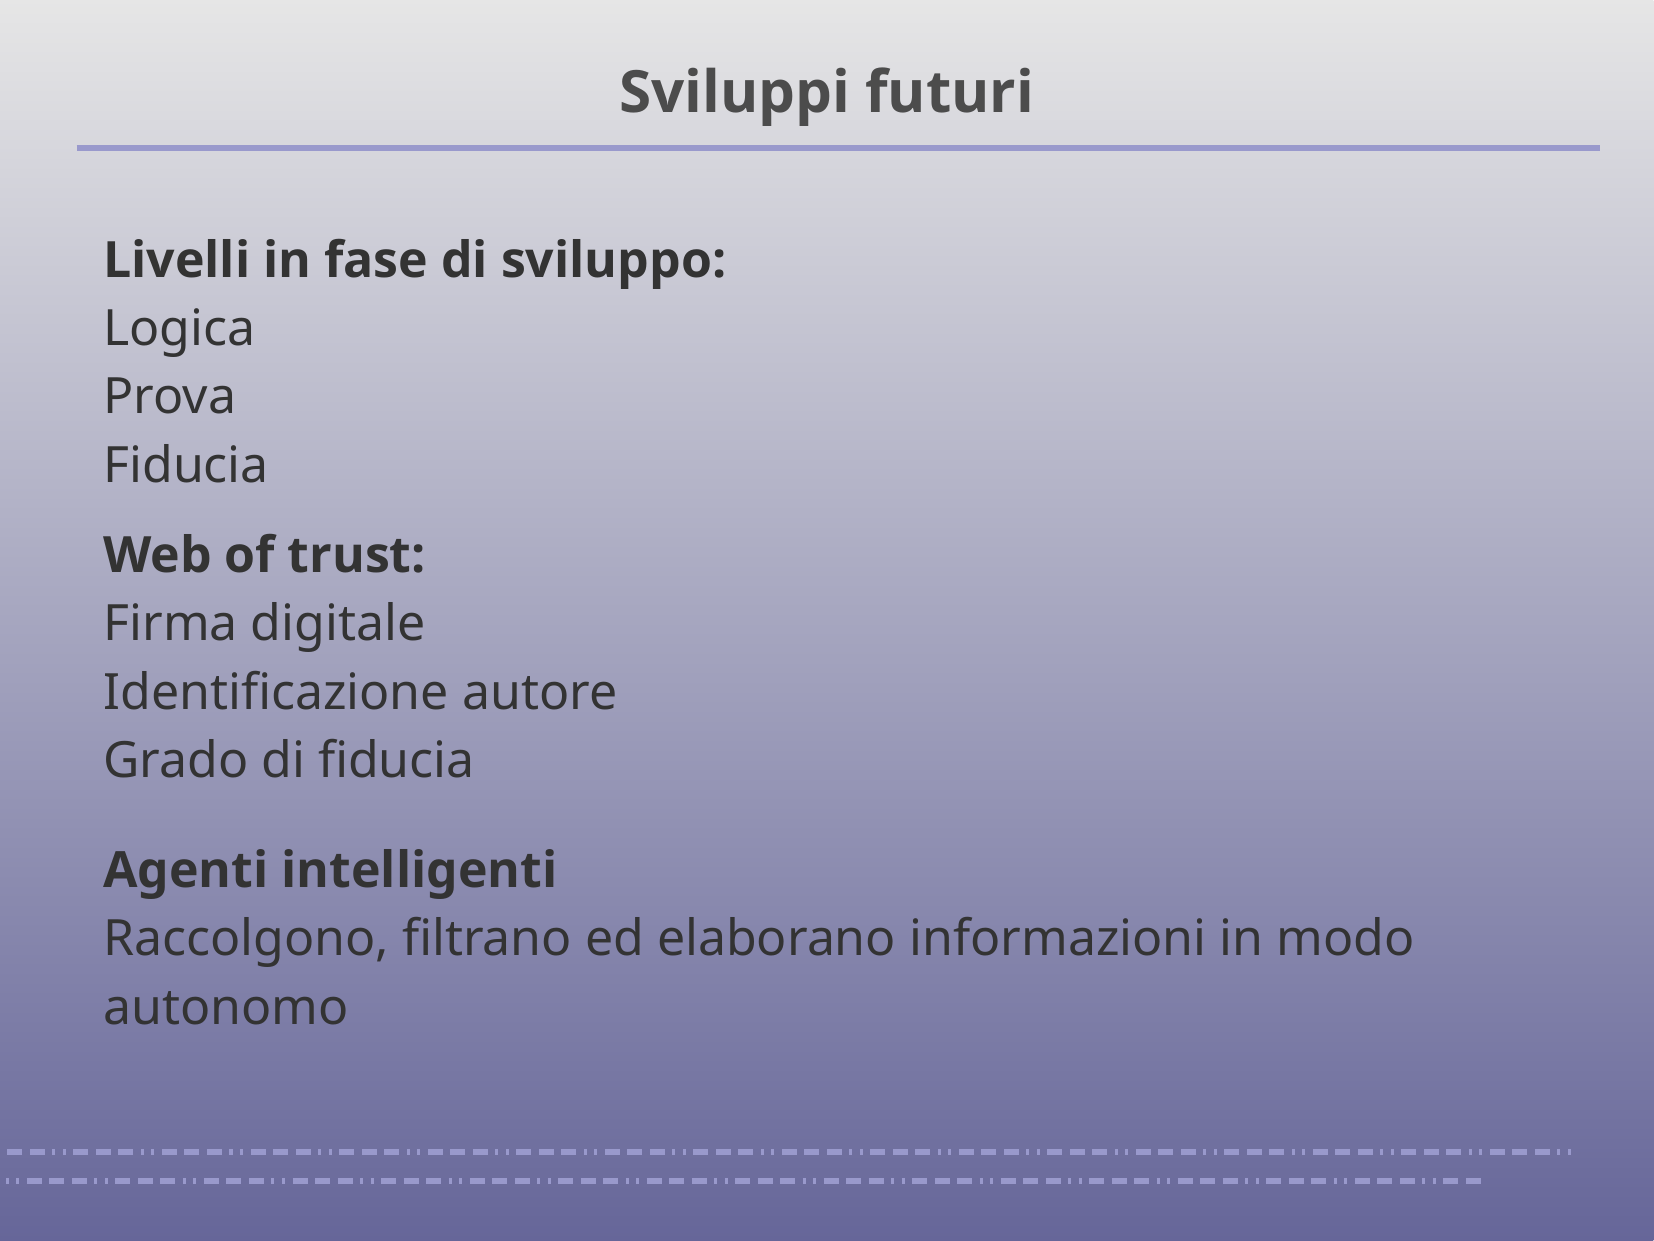

Sviluppi futuri
Livelli in fase di sviluppo:
Logica
Prova
Fiducia
Web of trust:
Firma digitale
Identificazione autore
Grado di fiducia
Agenti intelligenti
Raccolgono, filtrano ed elaborano informazioni in modo 		autonomo